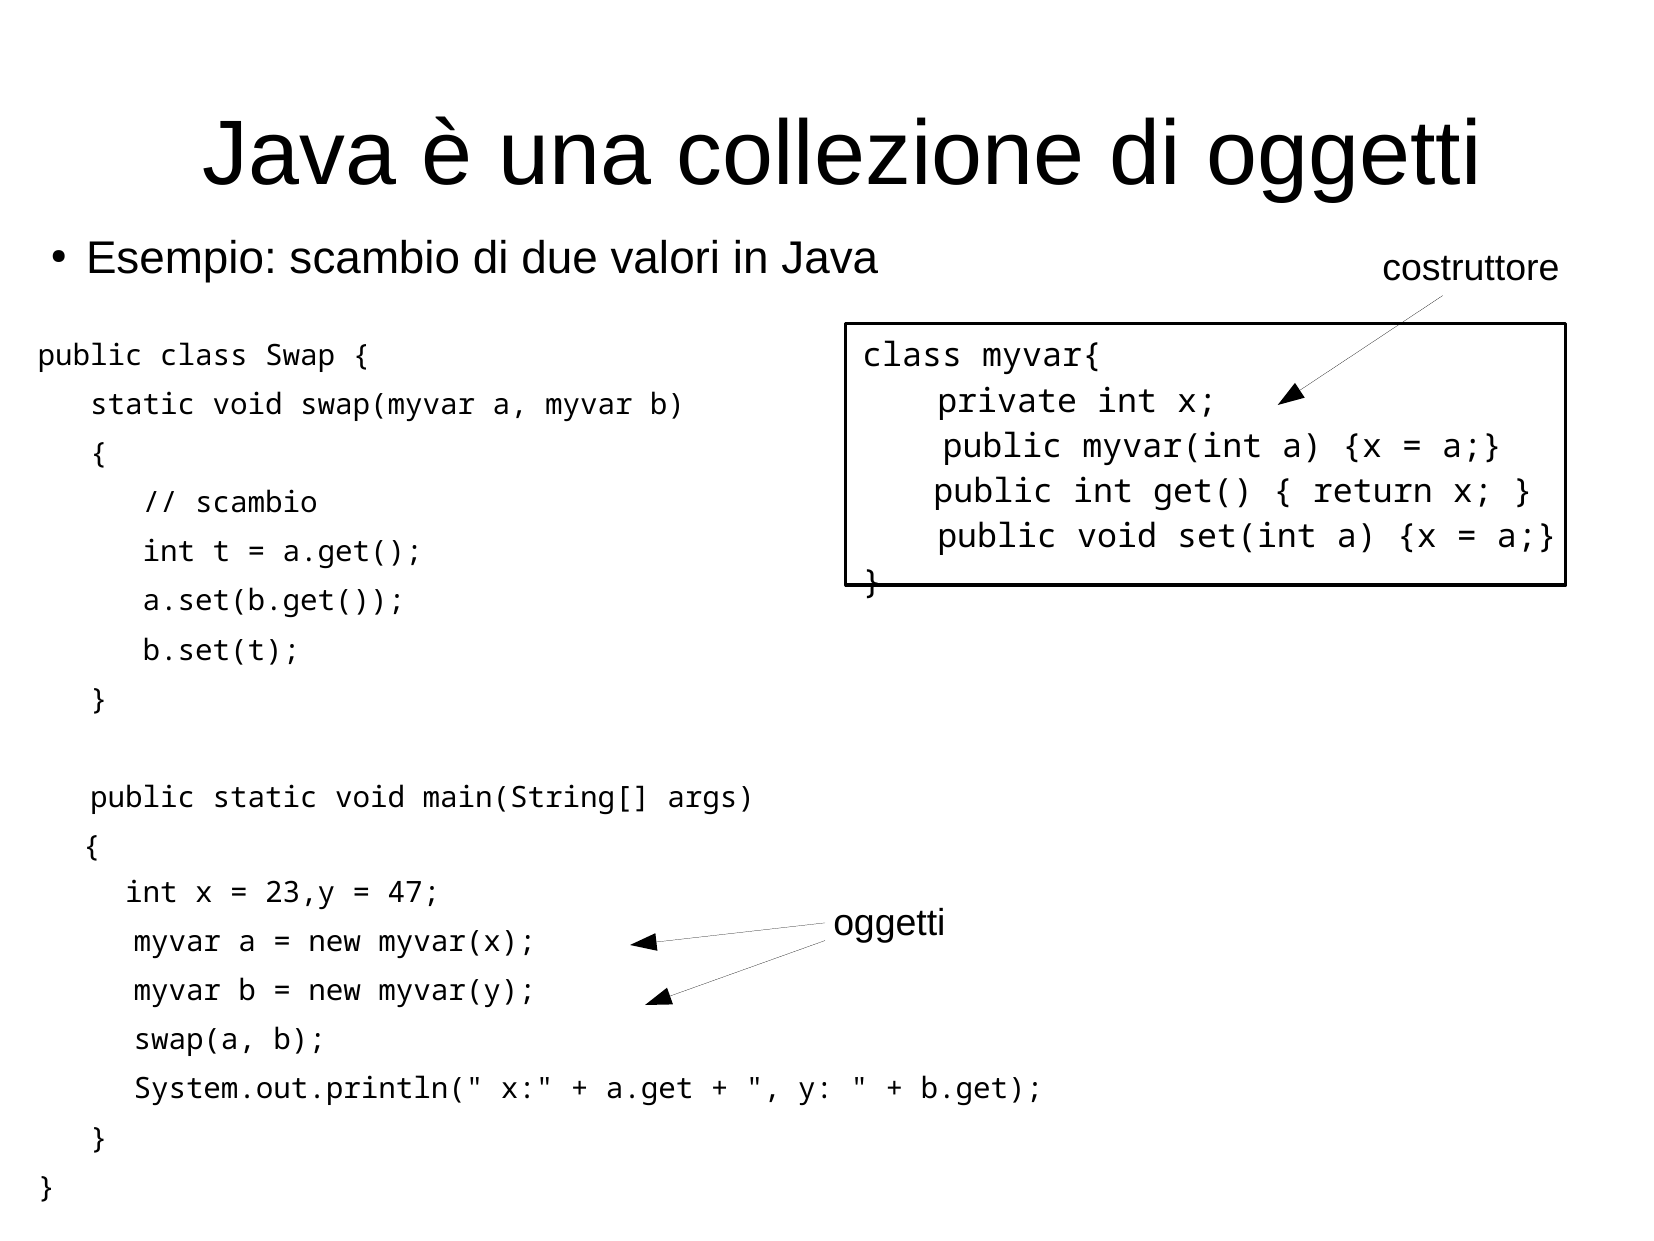

# Java è una collezione di oggetti
Esempio: scambio di due valori in Java
costruttore
public class Swap {
 static void swap(myvar a, myvar b)
 {
 // scambio
 int t = a.get();
 a.set(b.get());
 b.set(t);
 }
 public static void main(String[] args)
{
 int x = 23,y = 47;
 	myvar a = new myvar(x);
 	myvar b = new myvar(y);
 	swap(a, b);
 	System.out.println(" x:" + a.get + ", y: " + b.get);
 }
}
class myvar{
 	private int x;
 public myvar(int a) {x = a;}
public int get() { return x; }
 	public void set(int a) {x = a;}
}
oggetti